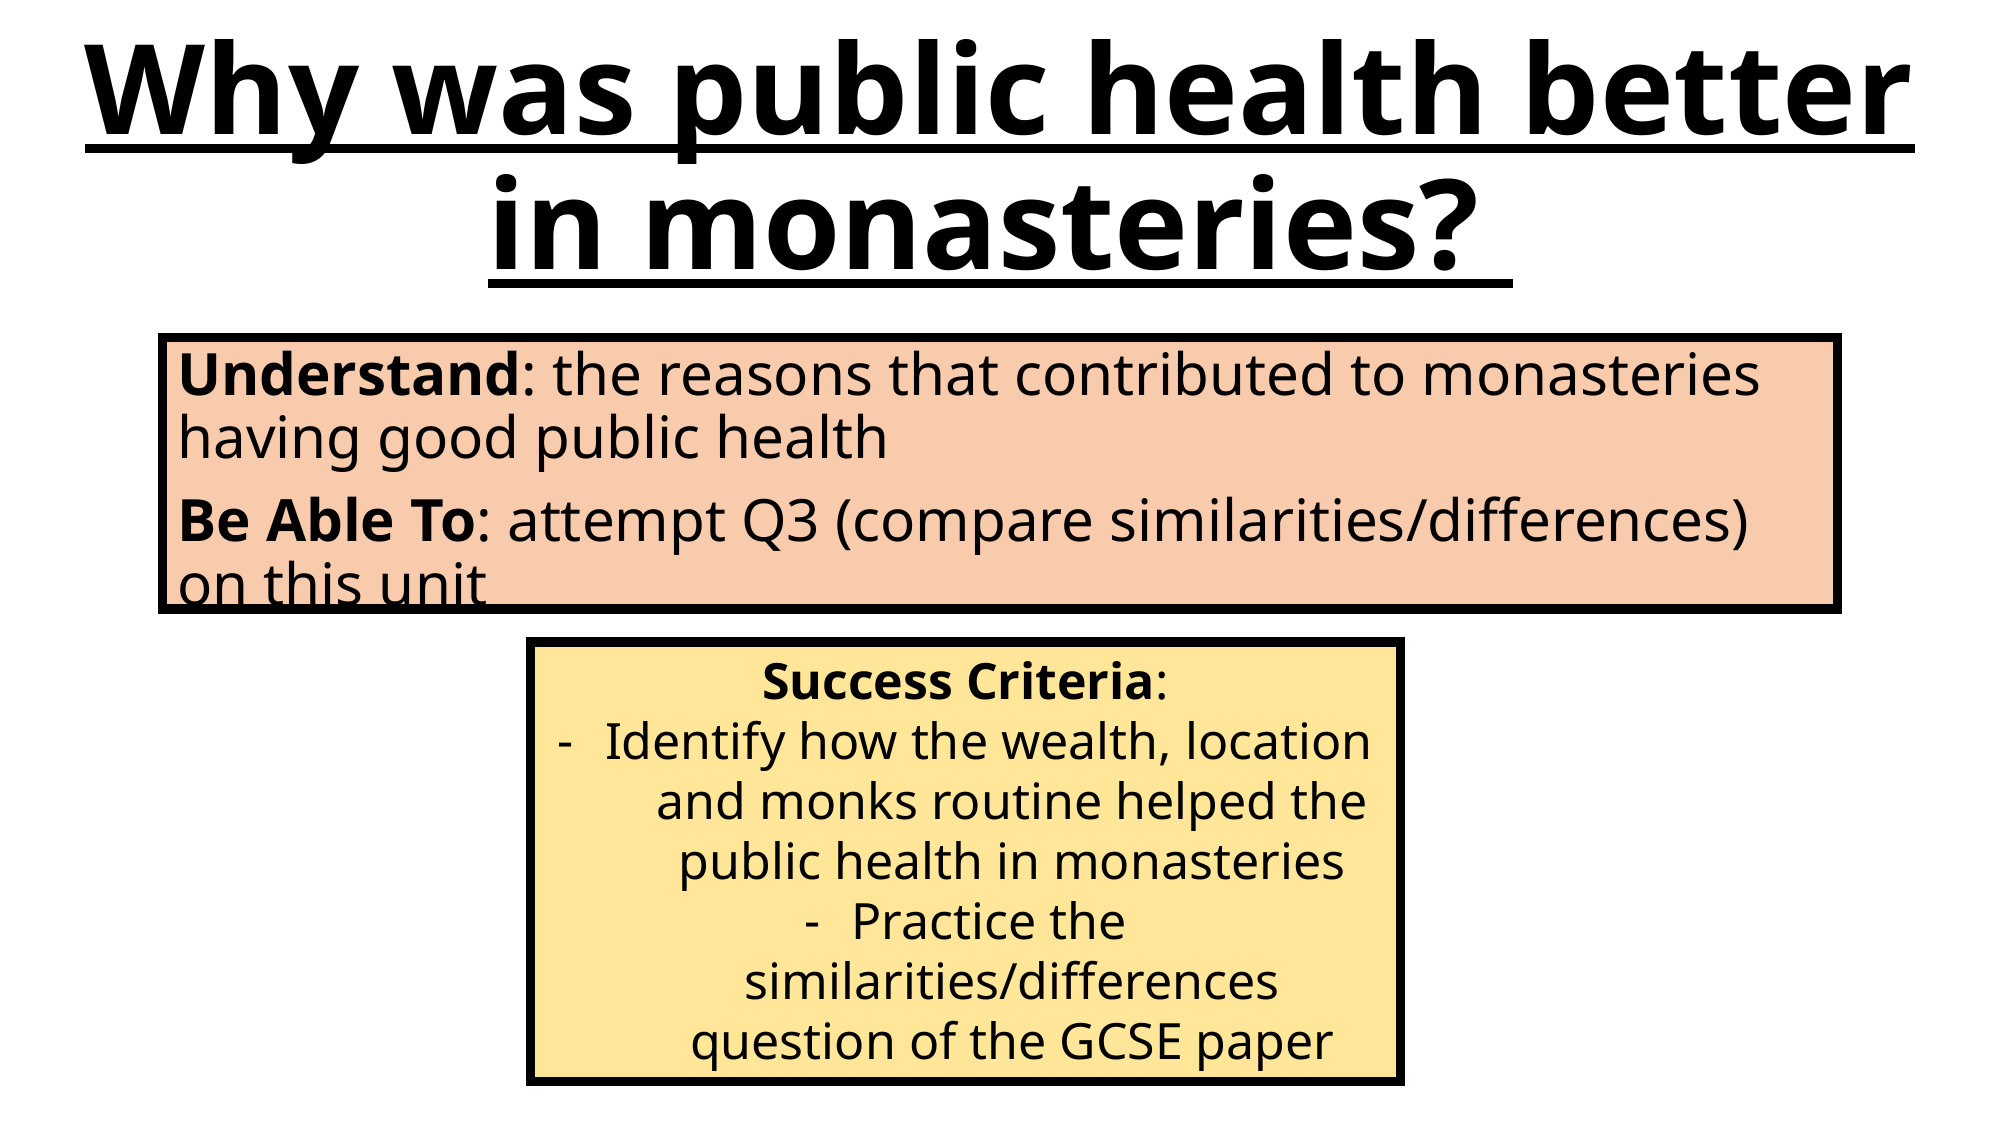

# Why was public health better in monasteries?
Understand: the reasons that contributed to monasteries having good public health
Be Able To: attempt Q3 (compare similarities/differences) on this unit
Success Criteria:
Identify how the wealth, location and monks routine helped the public health in monasteries
Practice the similarities/differences question of the GCSE paper